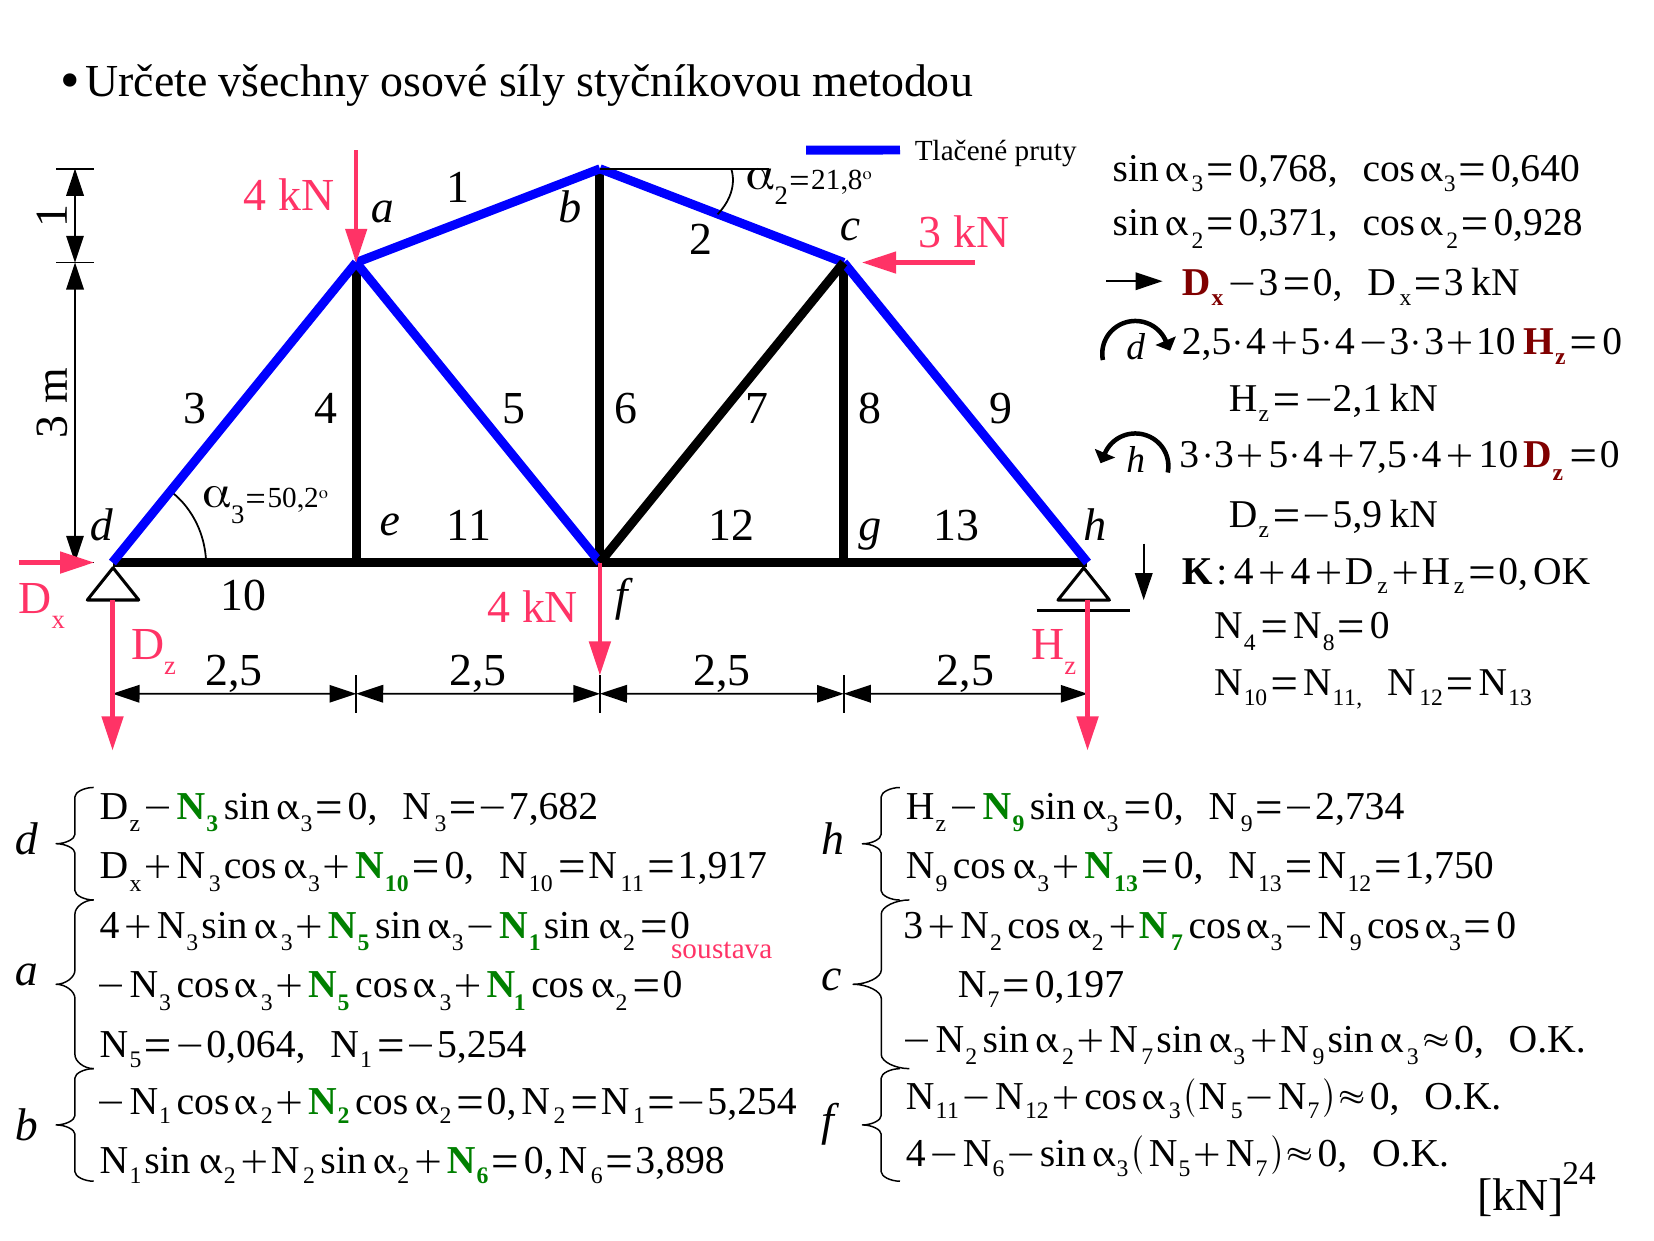

# Určete všechny osové síly styčníkovou metodou
Tlačené pruty
a2=21,8o
1
4 kN
a
b
1
c
2
3 kN
d
3 m
3
6
8
4
7
9
5
h
a3=50,2o
e
11
12
13
d
g
h
10
f
Dx
4 kN
Dz
Hz
2,5
2,5
2,5
2,5
d
h
soustava
a
c
f
b
24
[kN]